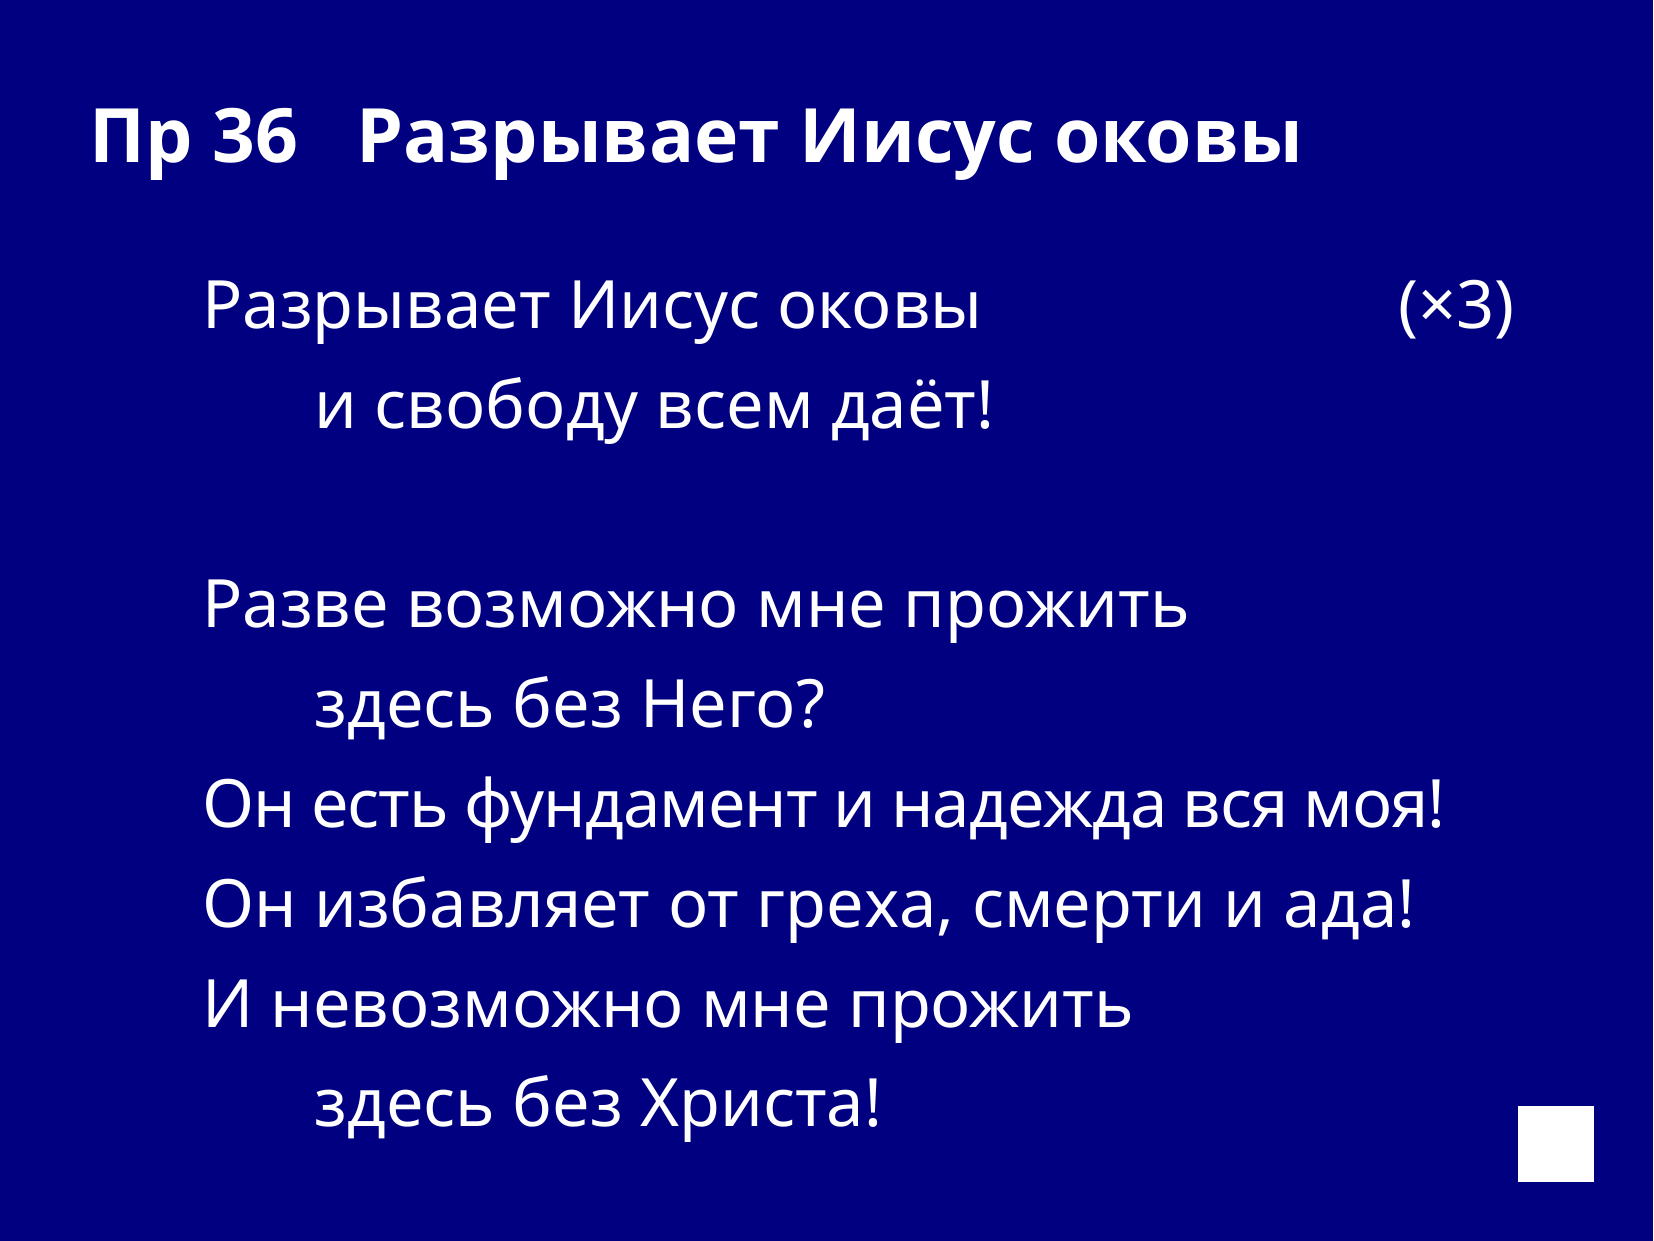

Пр 36 Разрывает Иисус оковы
	Разрывает Иисус оковы	(×3)
		и свободу всем даёт!
	Разве возможно мне прожить
		здесь без Него?
	Он есть фундамент и надежда вся моя!
	Он избавляет от греха, смерти и ада!
	И невозможно мне прожить
		здесь без Христа!